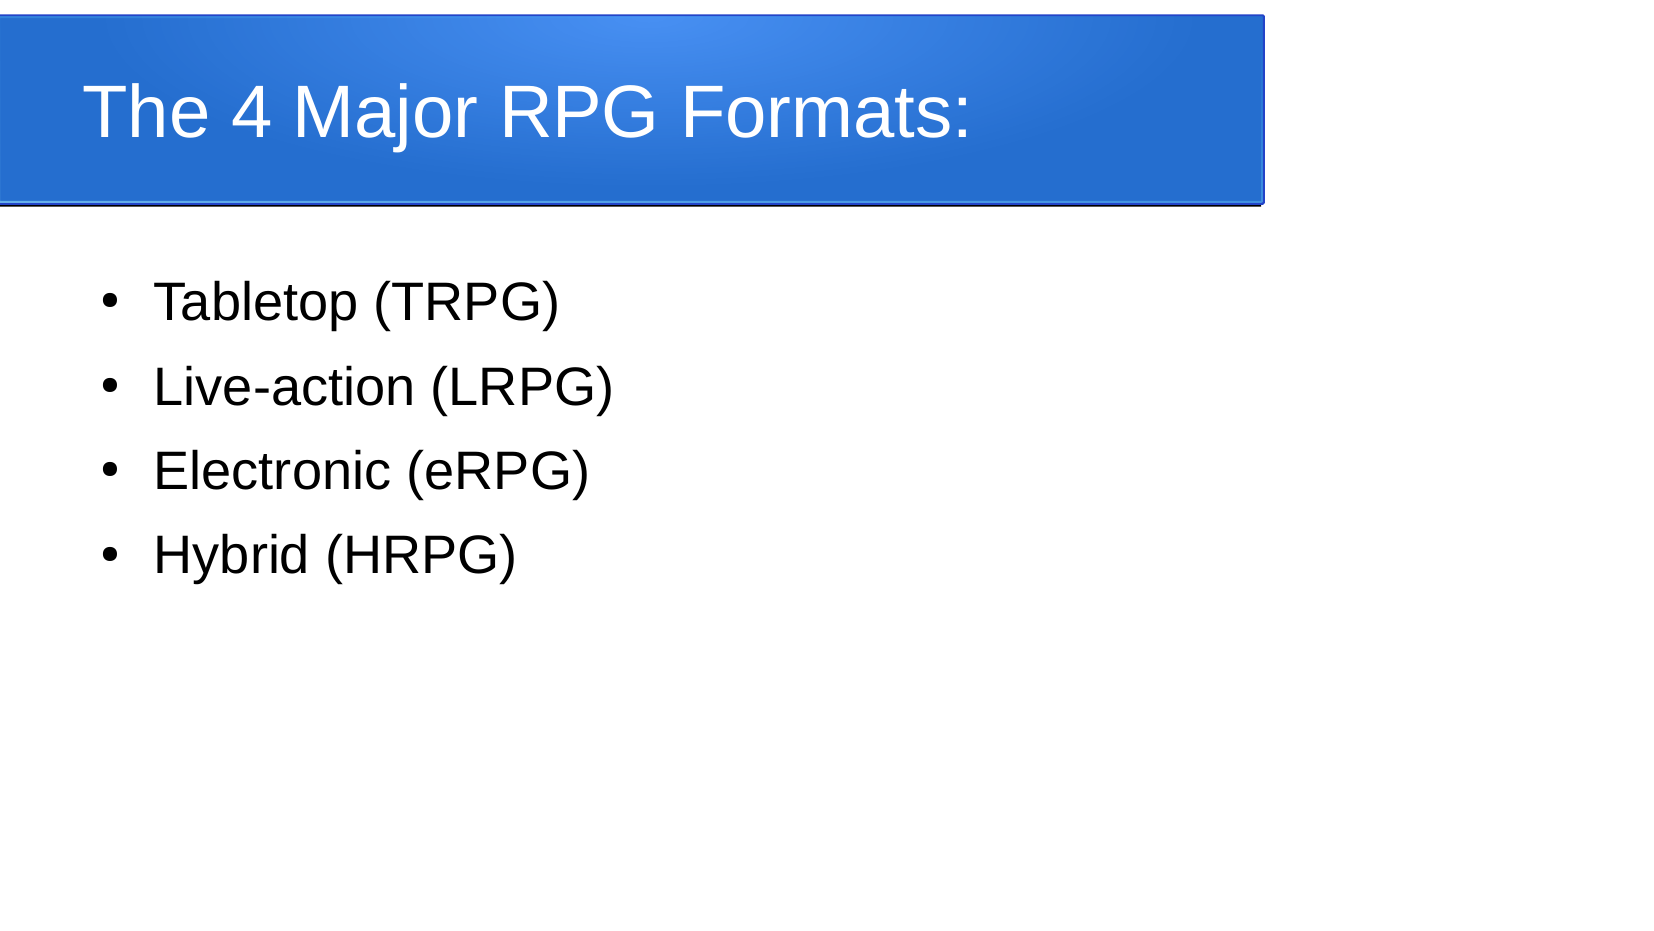

# The 4 Major RPG Formats:
Tabletop (TRPG)
Live-action (LRPG)
Electronic (eRPG)
Hybrid (HRPG)